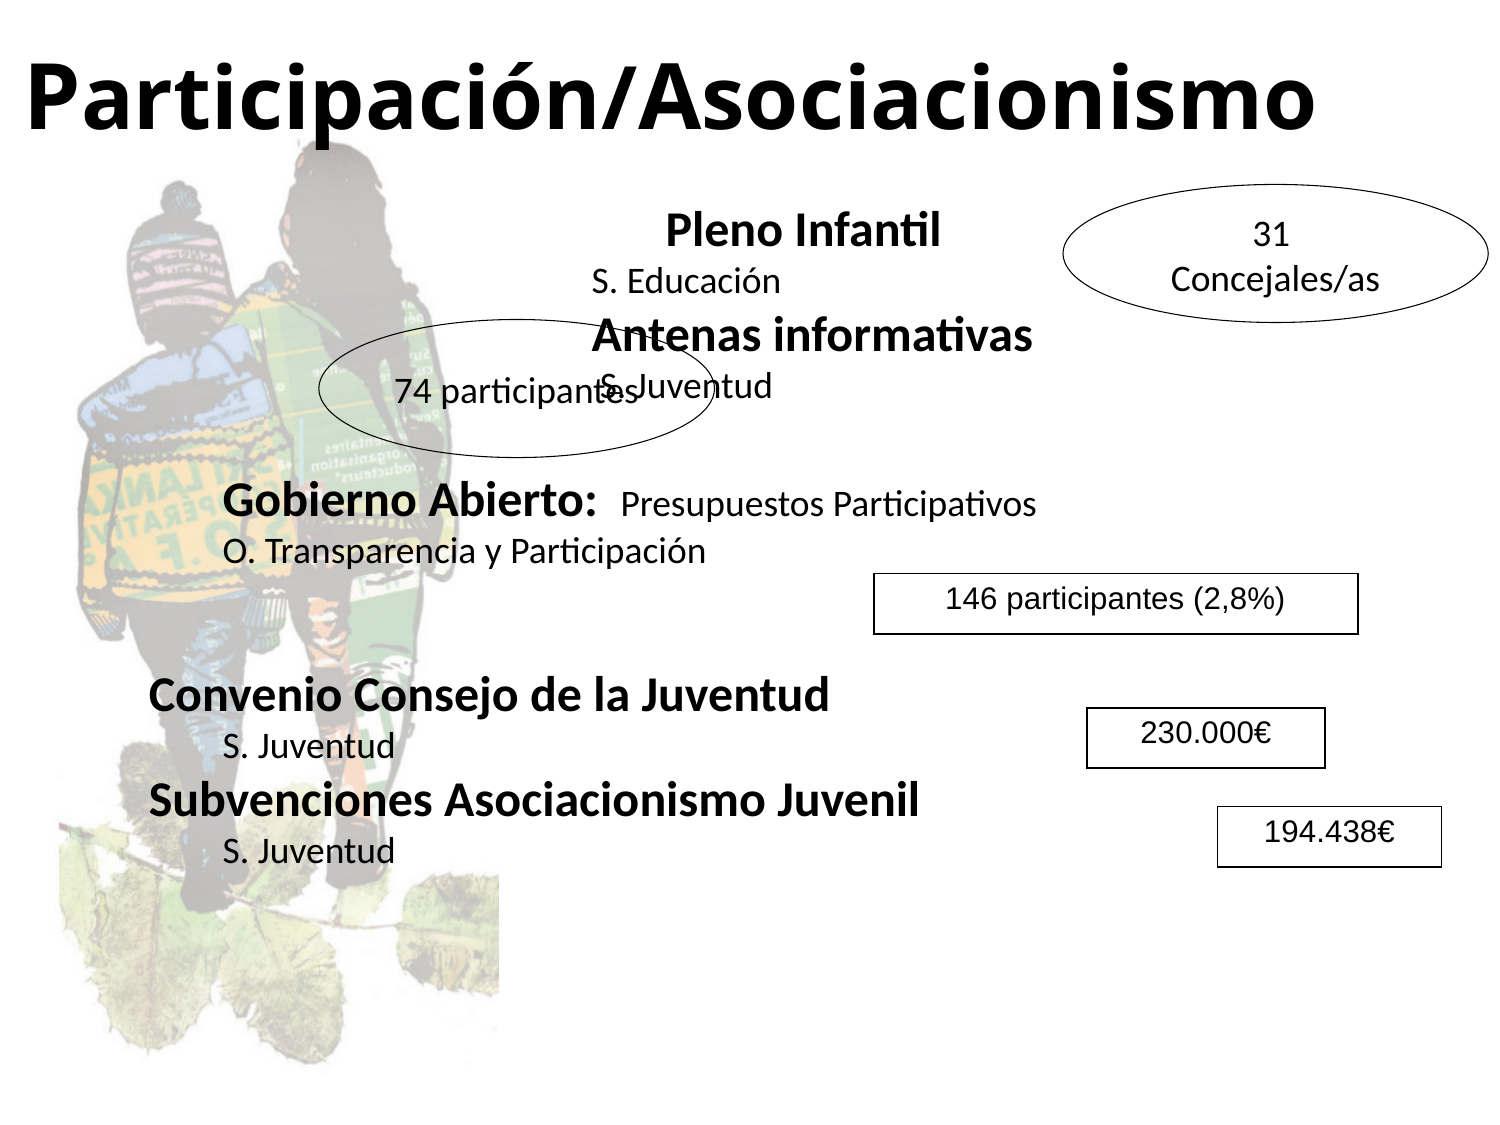

# Participación/Asociacionismo
31
Concejales/as
 								Pleno Infantil 						 	 						S. Educación
 				Antenas informativas
	 			 S. Juventud
		Gobierno Abierto: Presupuestos Participativos
		O. Transparencia y Participación
	Convenio Consejo de la Juventud
		S. Juventud
	Subvenciones Asociacionismo Juvenil
		S. Juventud
74 participantes
| 146 participantes (2,8%) |
| --- |
| 230.000€ |
| --- |
| 194.438€ |
| --- |